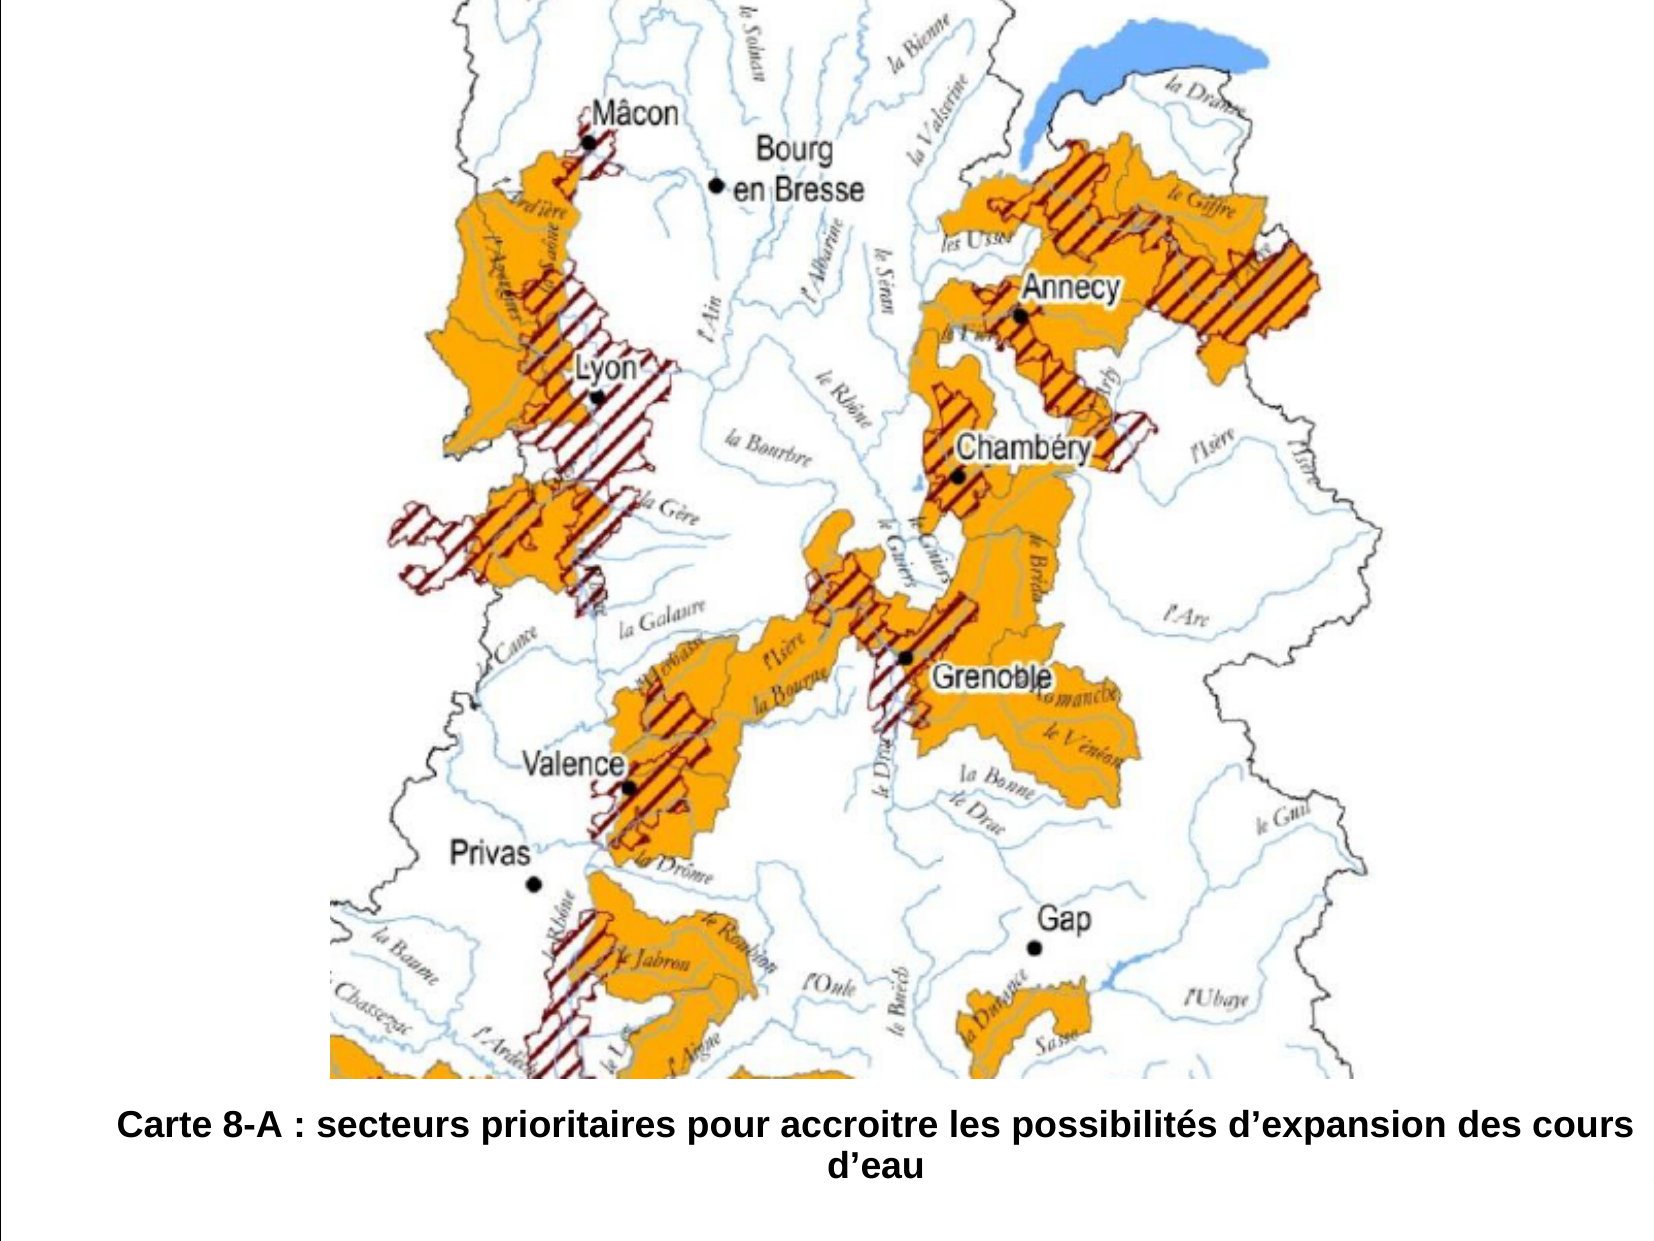

# Inondations
Carte 8-A : secteurs prioritaires pour accroitre les possibilités d’expansion des cours d’eau